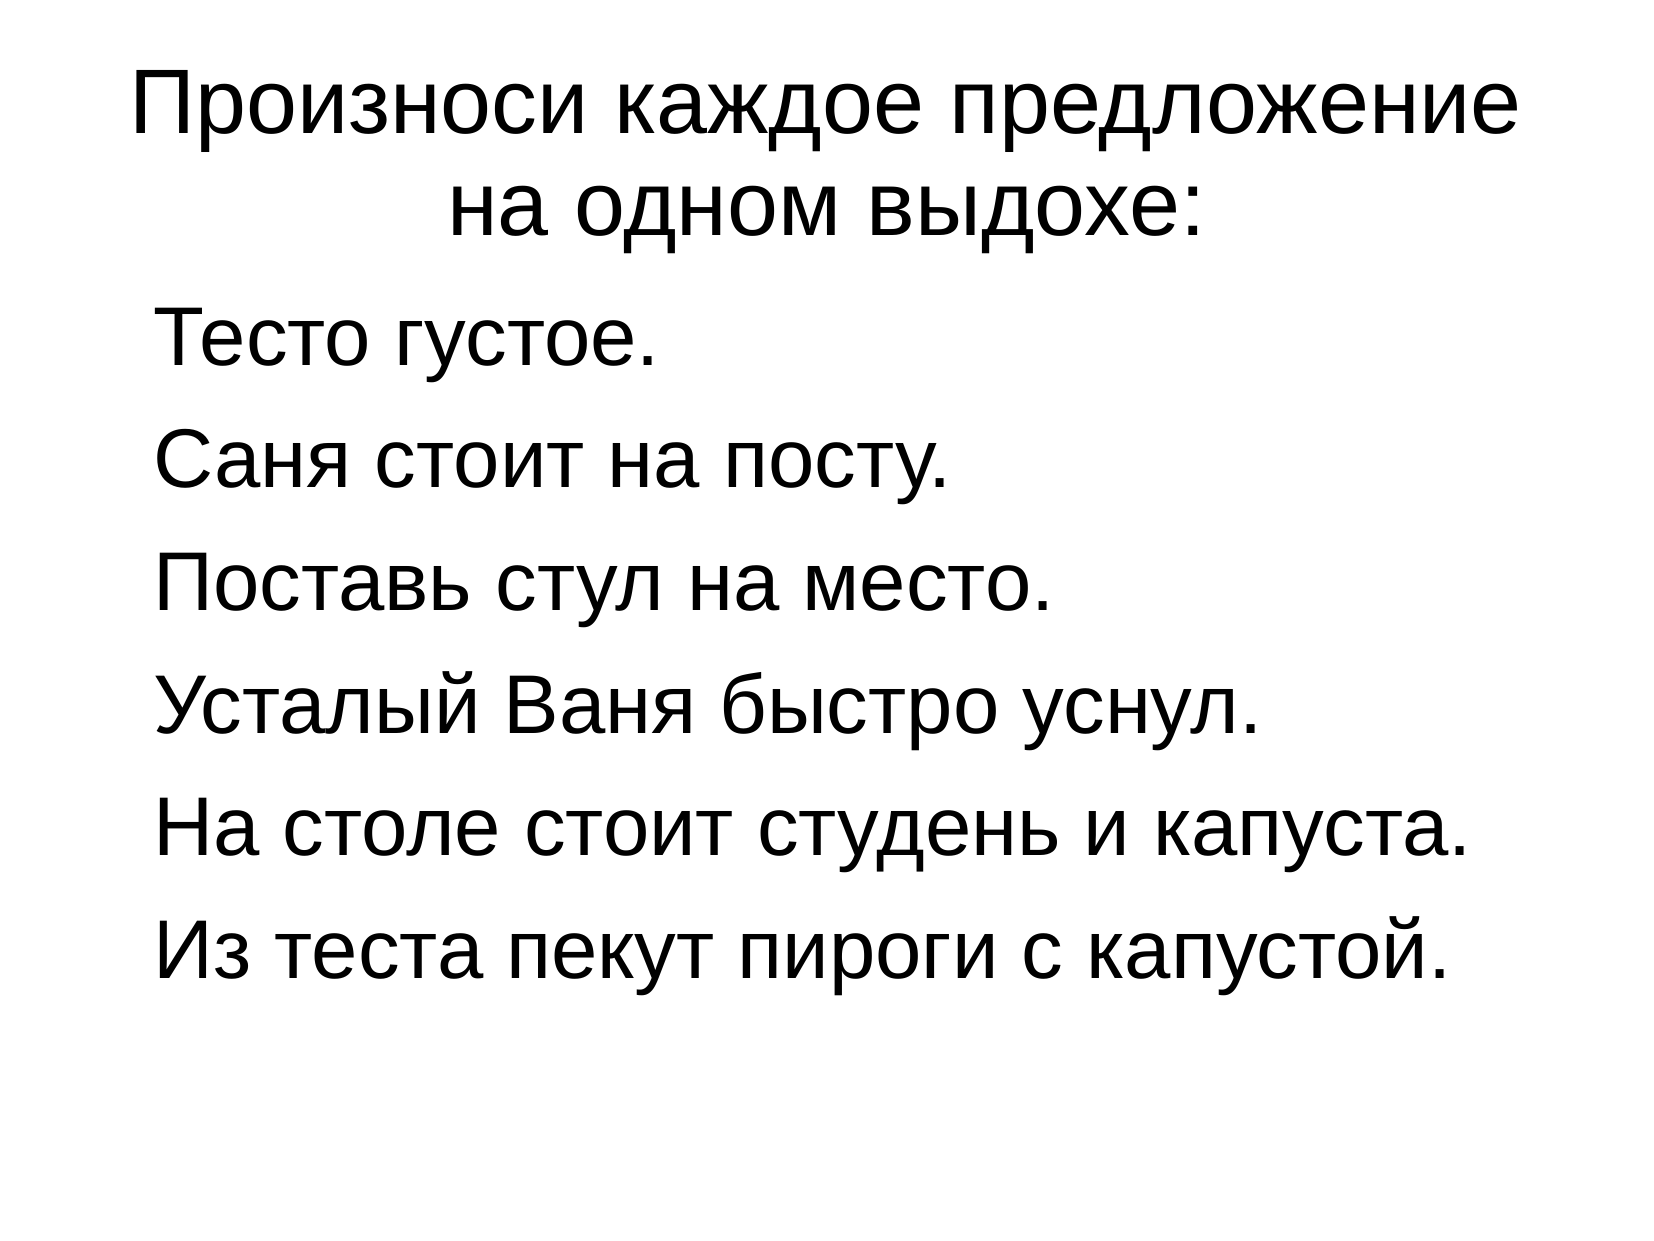

# Произноси каждое предложение на одном выдохе:
Тесто густое.
Саня стоит на посту.
Поставь стул на место.
Усталый Ваня быстро уснул.
На столе стоит студень и капуста.
Из теста пекут пироги с капустой.